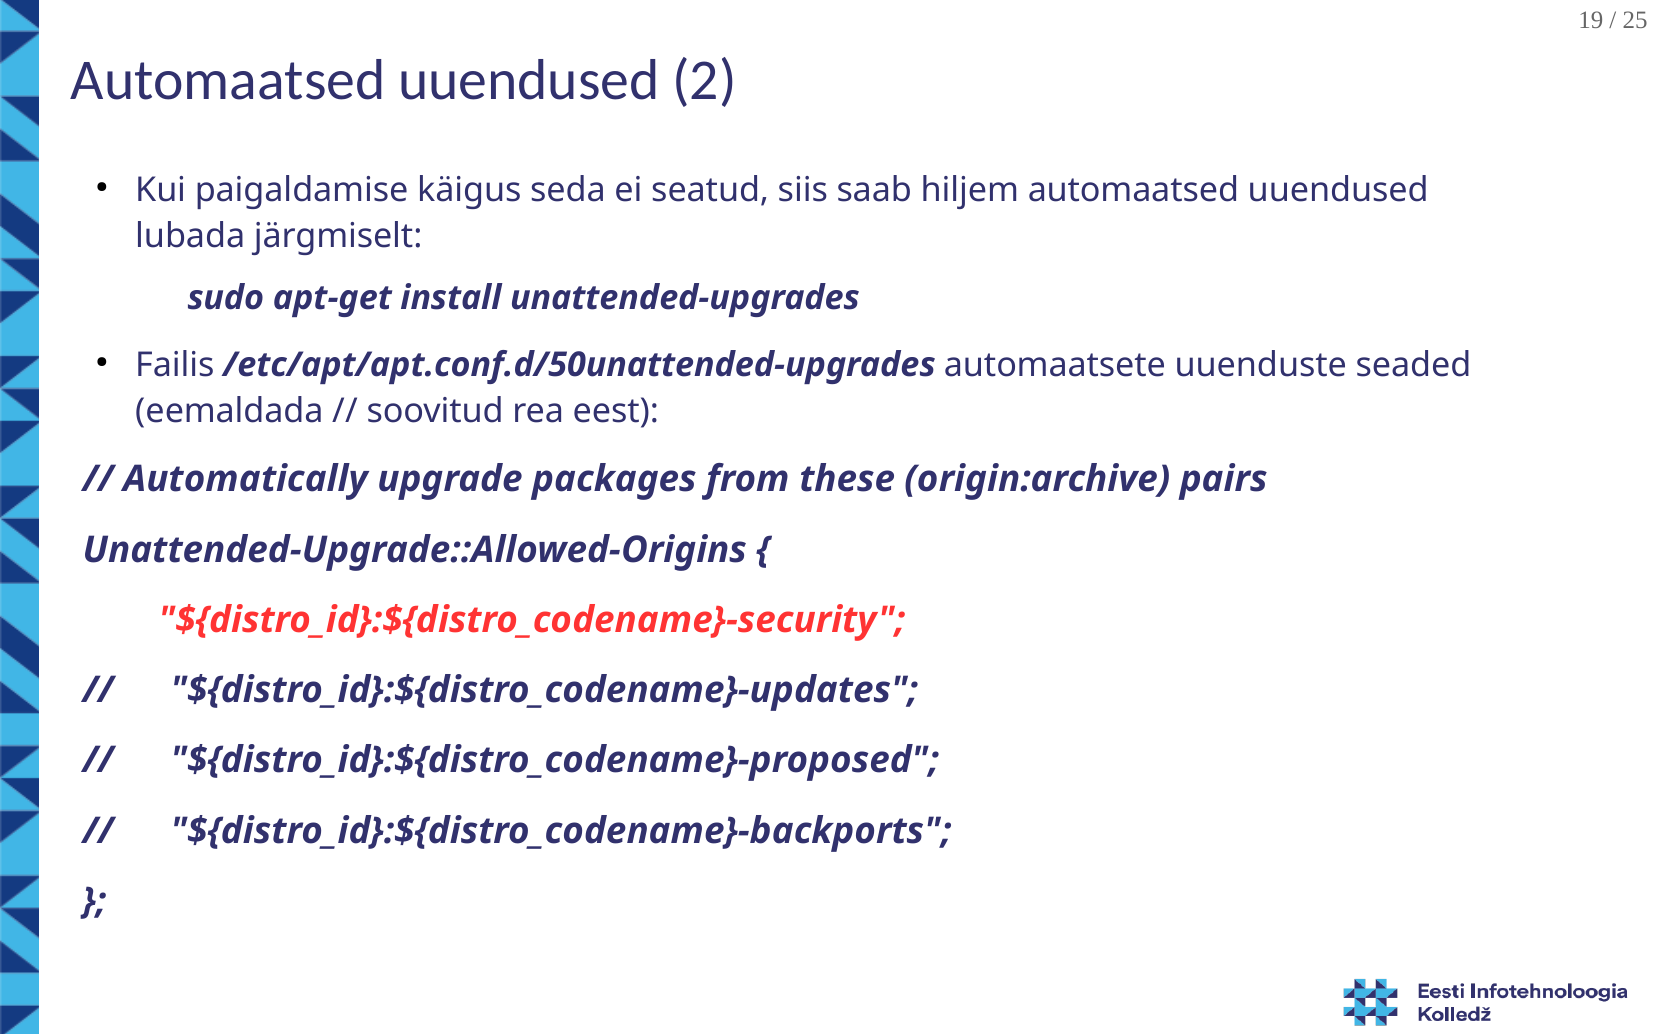

# Automaatsed uuendused (2)
Kui paigaldamise käigus seda ei seatud, siis saab hiljem automaatsed uuendused lubada järgmiselt:
sudo apt-get install unattended-upgrades
Failis /etc/apt/apt.conf.d/50unattended-upgrades automaatsete uuenduste seaded (eemaldada // soovitud rea eest):
// Automatically upgrade packages from these (origin:archive) pairs
Unattended-Upgrade::Allowed-Origins {
 "${distro_id}:${distro_codename}-security";
// "${distro_id}:${distro_codename}-updates";
// "${distro_id}:${distro_codename}-proposed";
// "${distro_id}:${distro_codename}-backports";
};